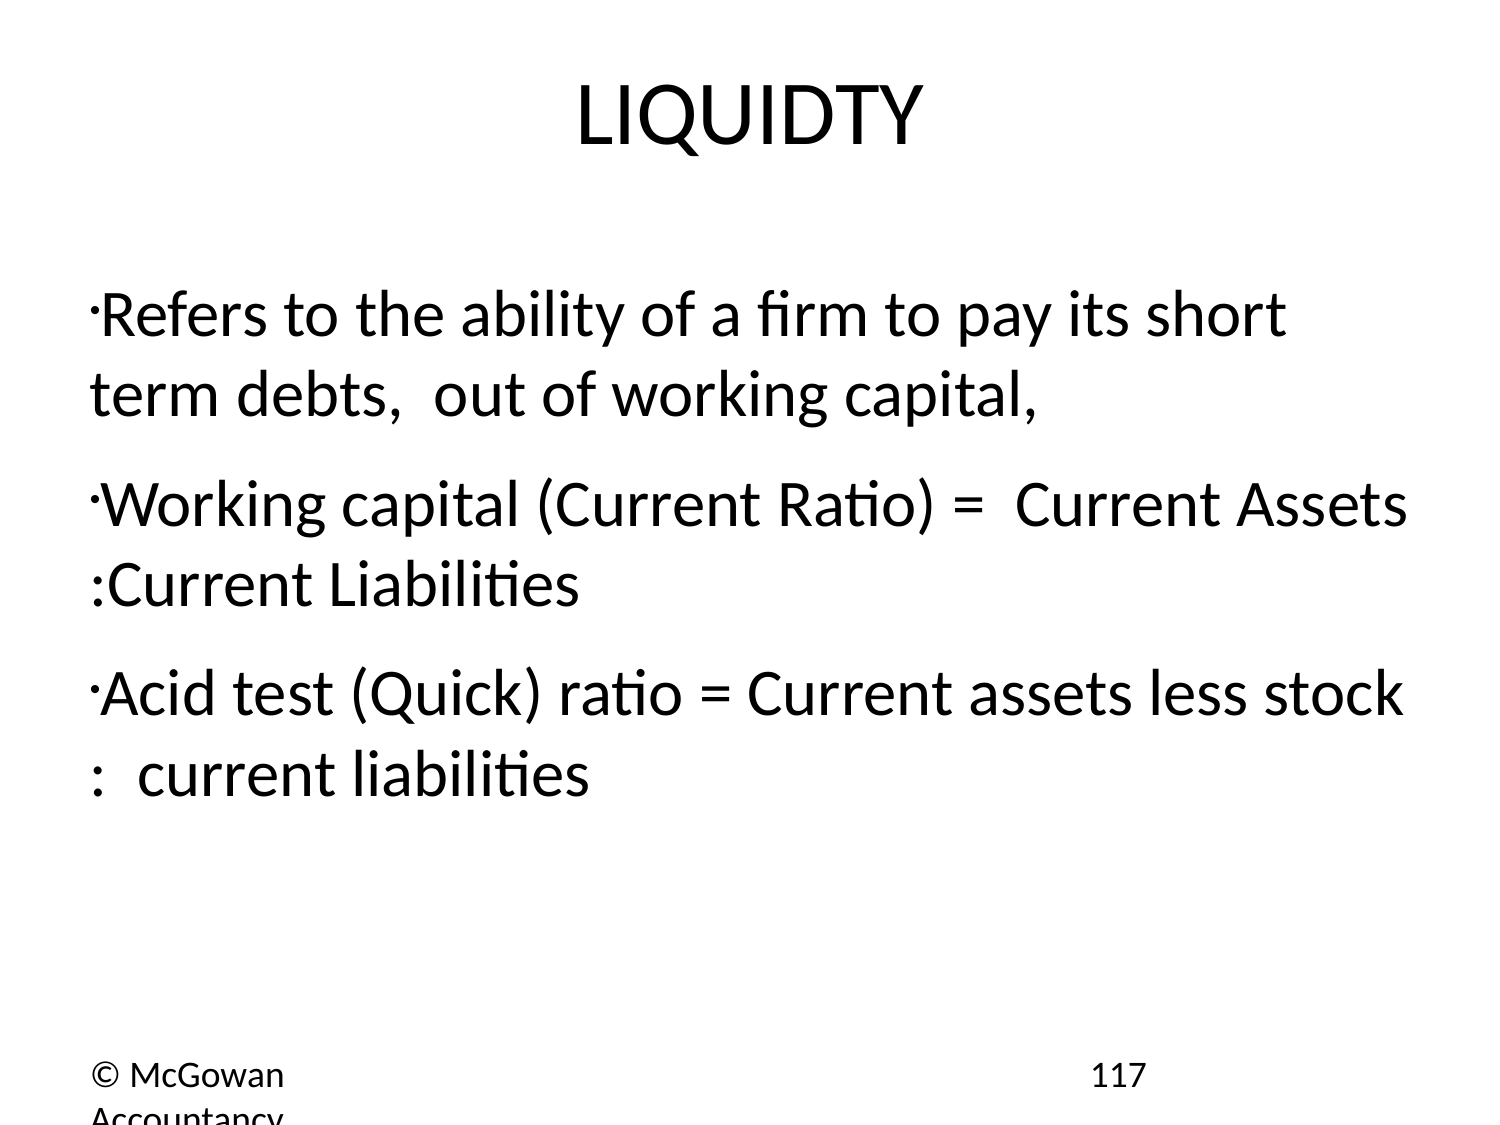

# LIQUIDTY
Refers to the ability of a firm to pay its short term debts, out of working capital,
Working capital (Current Ratio) = Current Assets :Current Liabilities
Acid test (Quick) ratio = Current assets less stock : current liabilities
© McGowan Accountancy Services
117